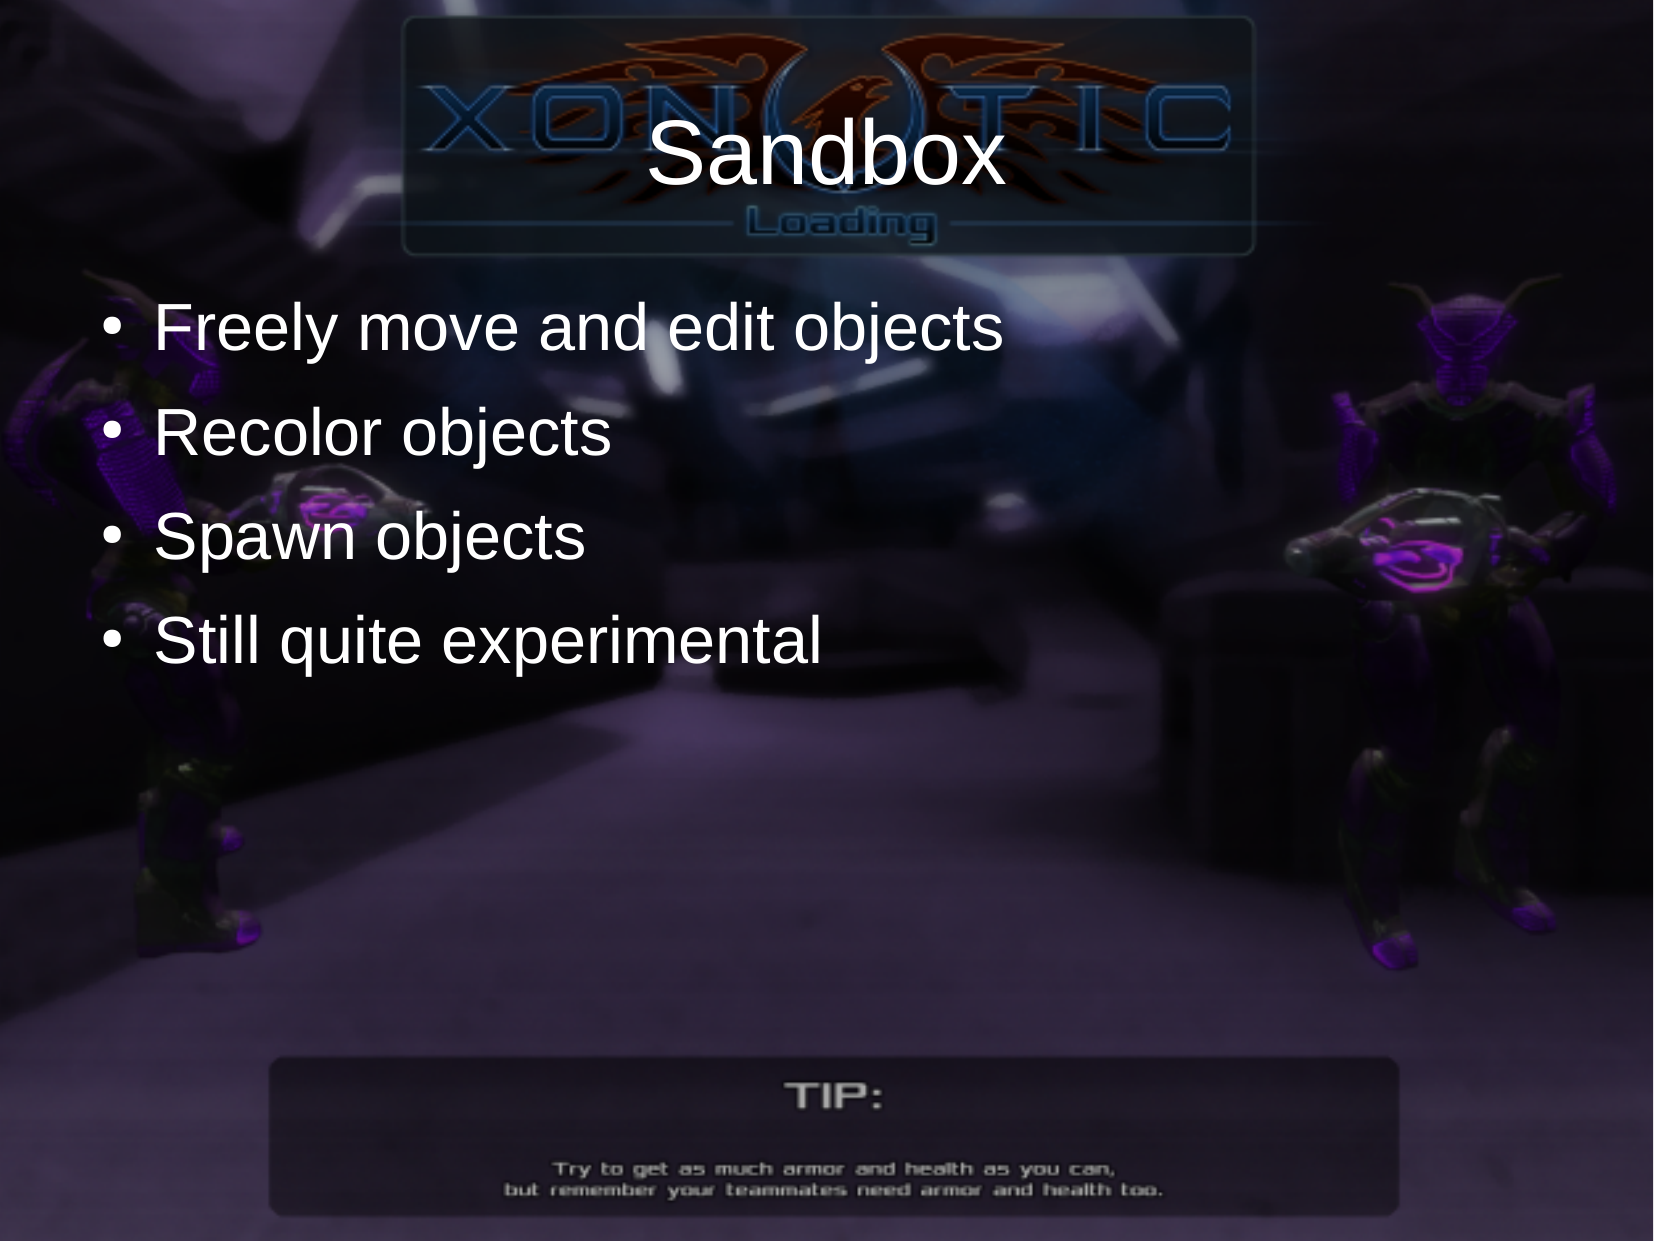

# Sandbox
Freely move and edit objects
Recolor objects
Spawn objects
Still quite experimental